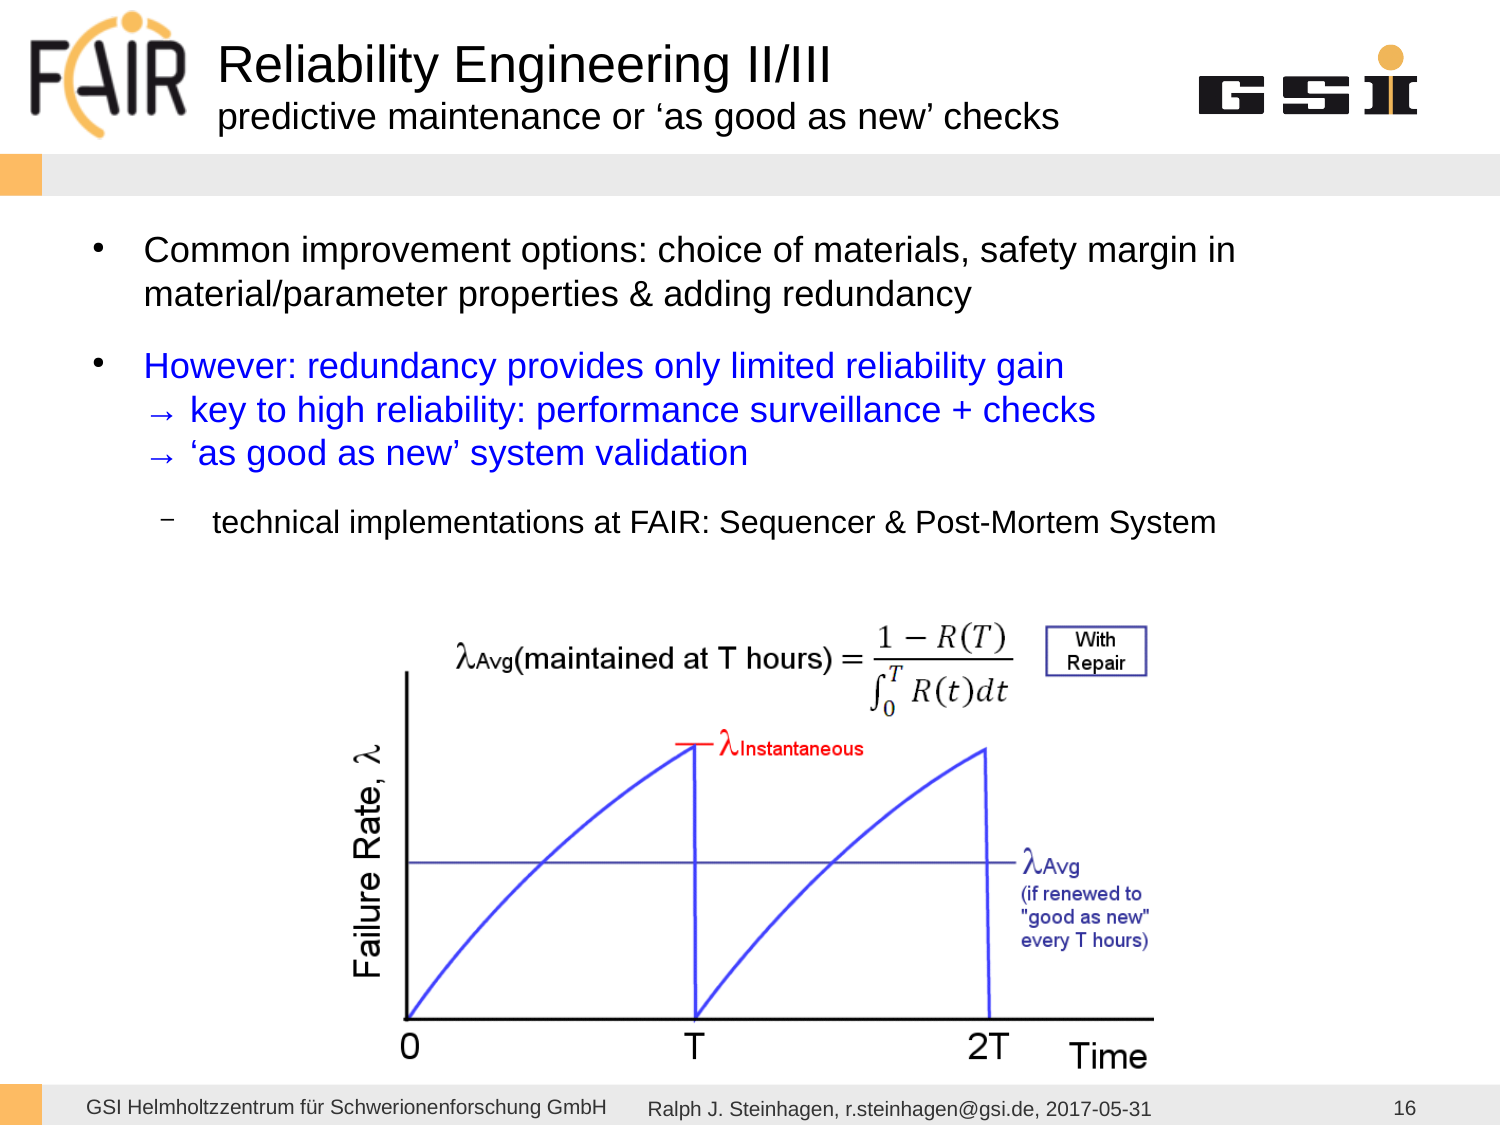

# Reliability Engineering II/III predictive maintenance or ‘as good as new’ checks
Common improvement options: choice of materials, safety margin in material/parameter properties & adding redundancy
However: redundancy provides only limited reliability gain → key to high reliability: performance surveillance + checks → ‘as good as new’ system validation
technical implementations at FAIR: Sequencer & Post-Mortem System